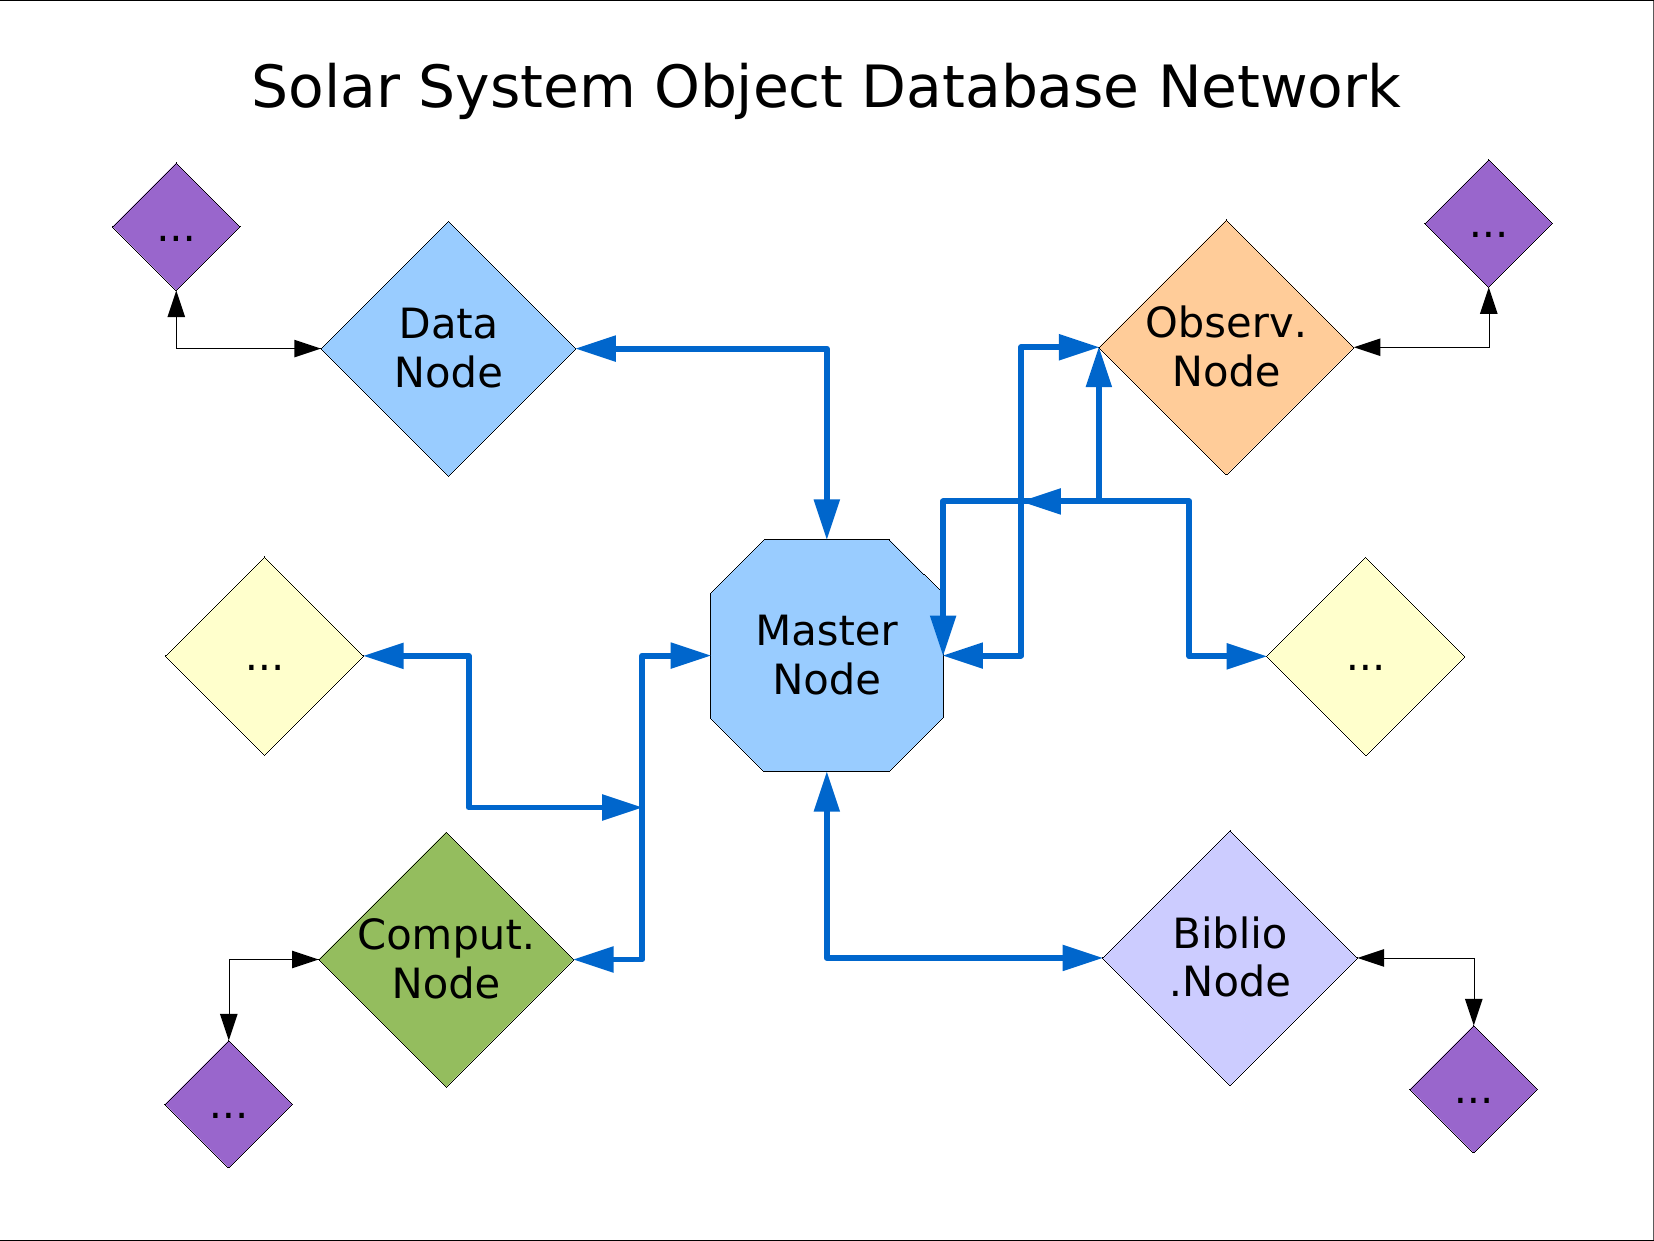

Solar System Object Database Network
...
...
Observ.
Node
Data
Node
Master
Node
...
...
Biblio
.Node
Comput.
Node
...
...
27